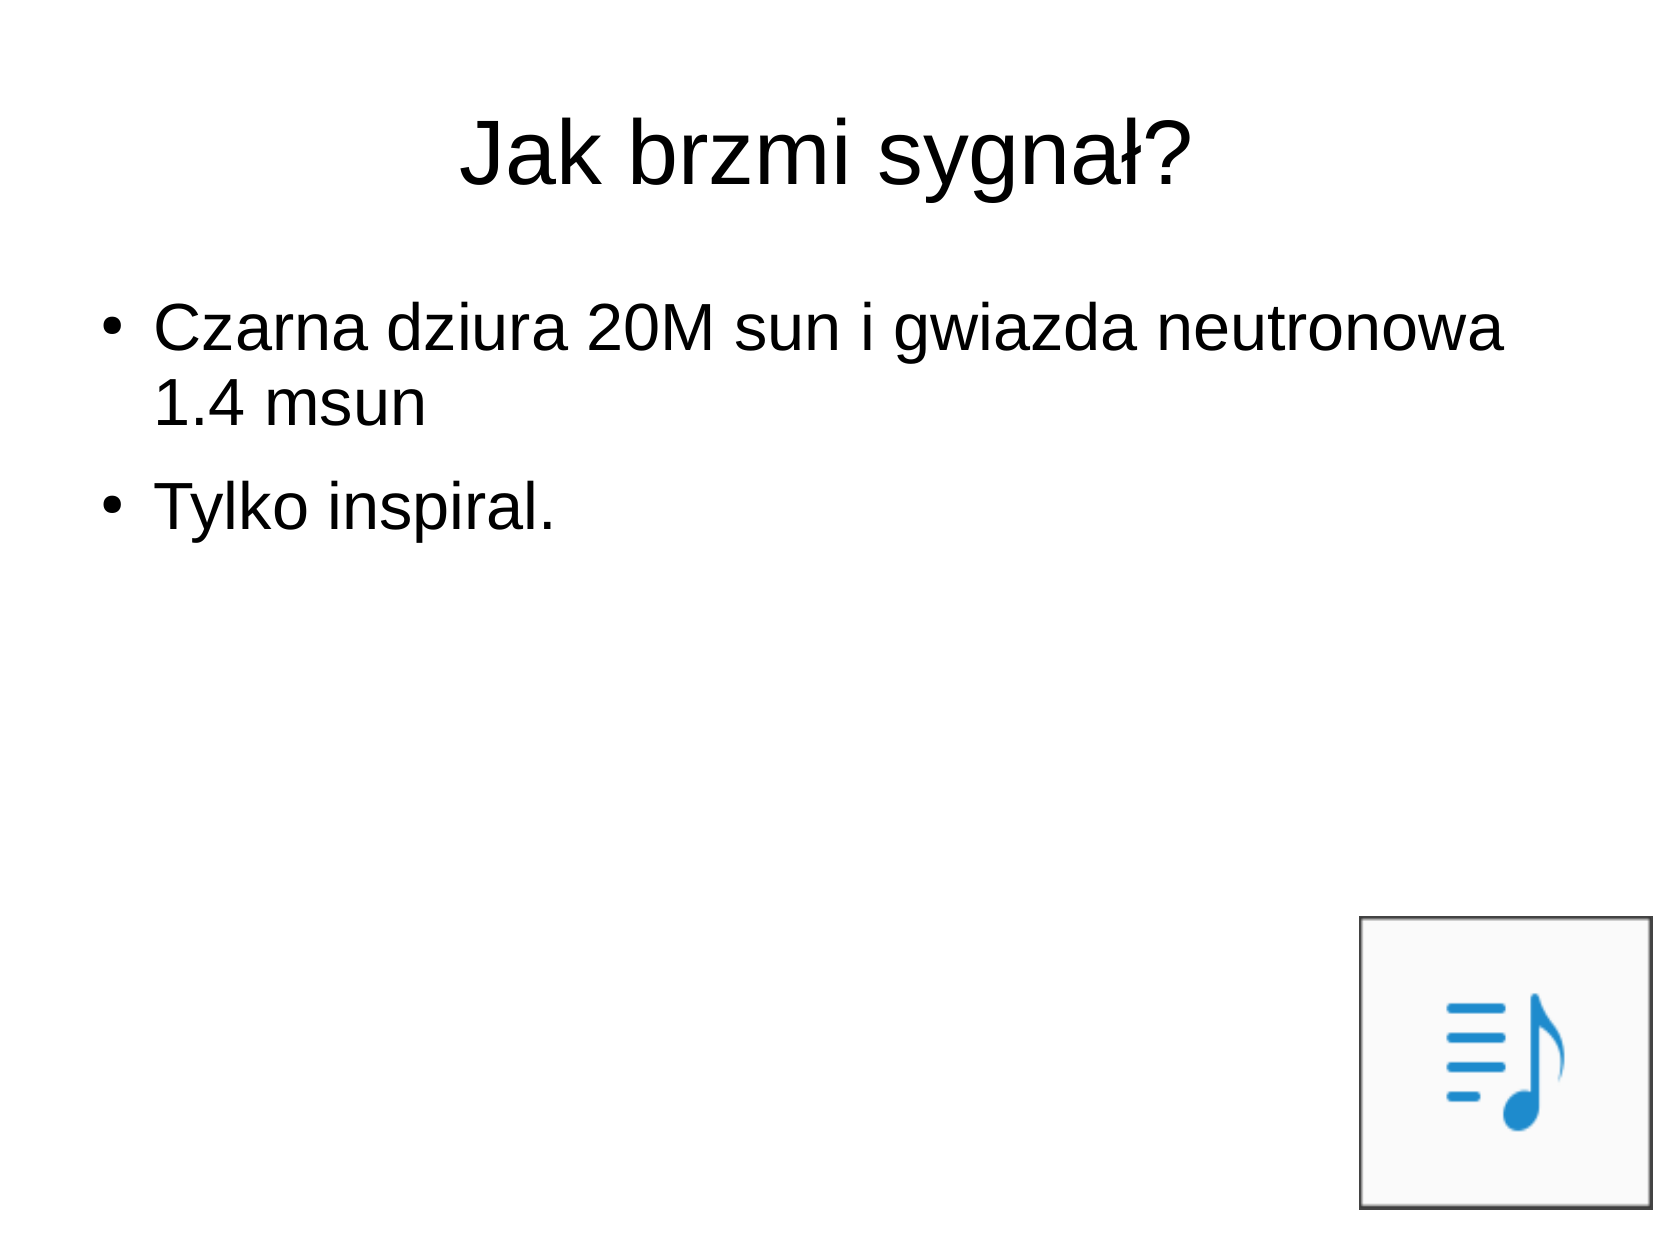

# Jak brzmi sygnał?
Czarna dziura 20M sun i gwiazda neutronowa 1.4 msun
Tylko inspiral.